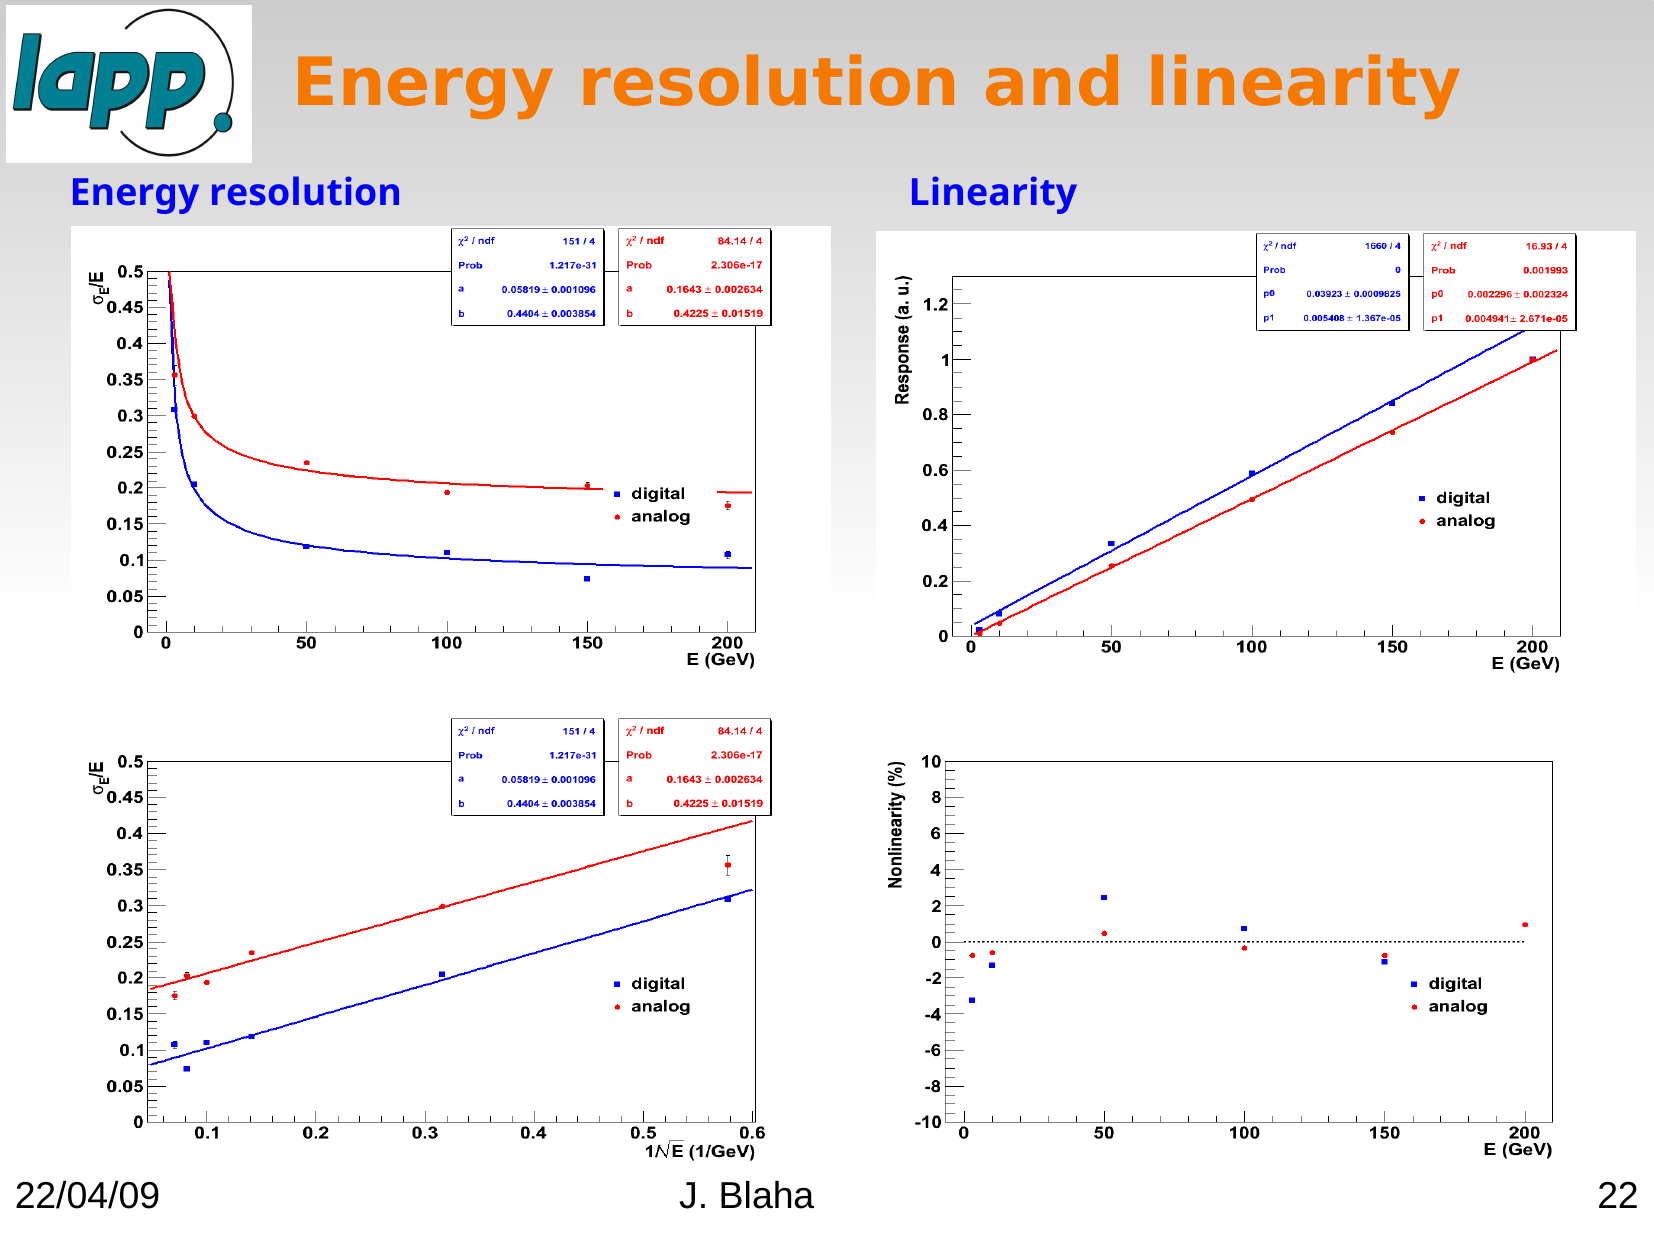

# Energy resolution and linearity
Energy resolution
Linearity
22/04/09
 J. Blaha